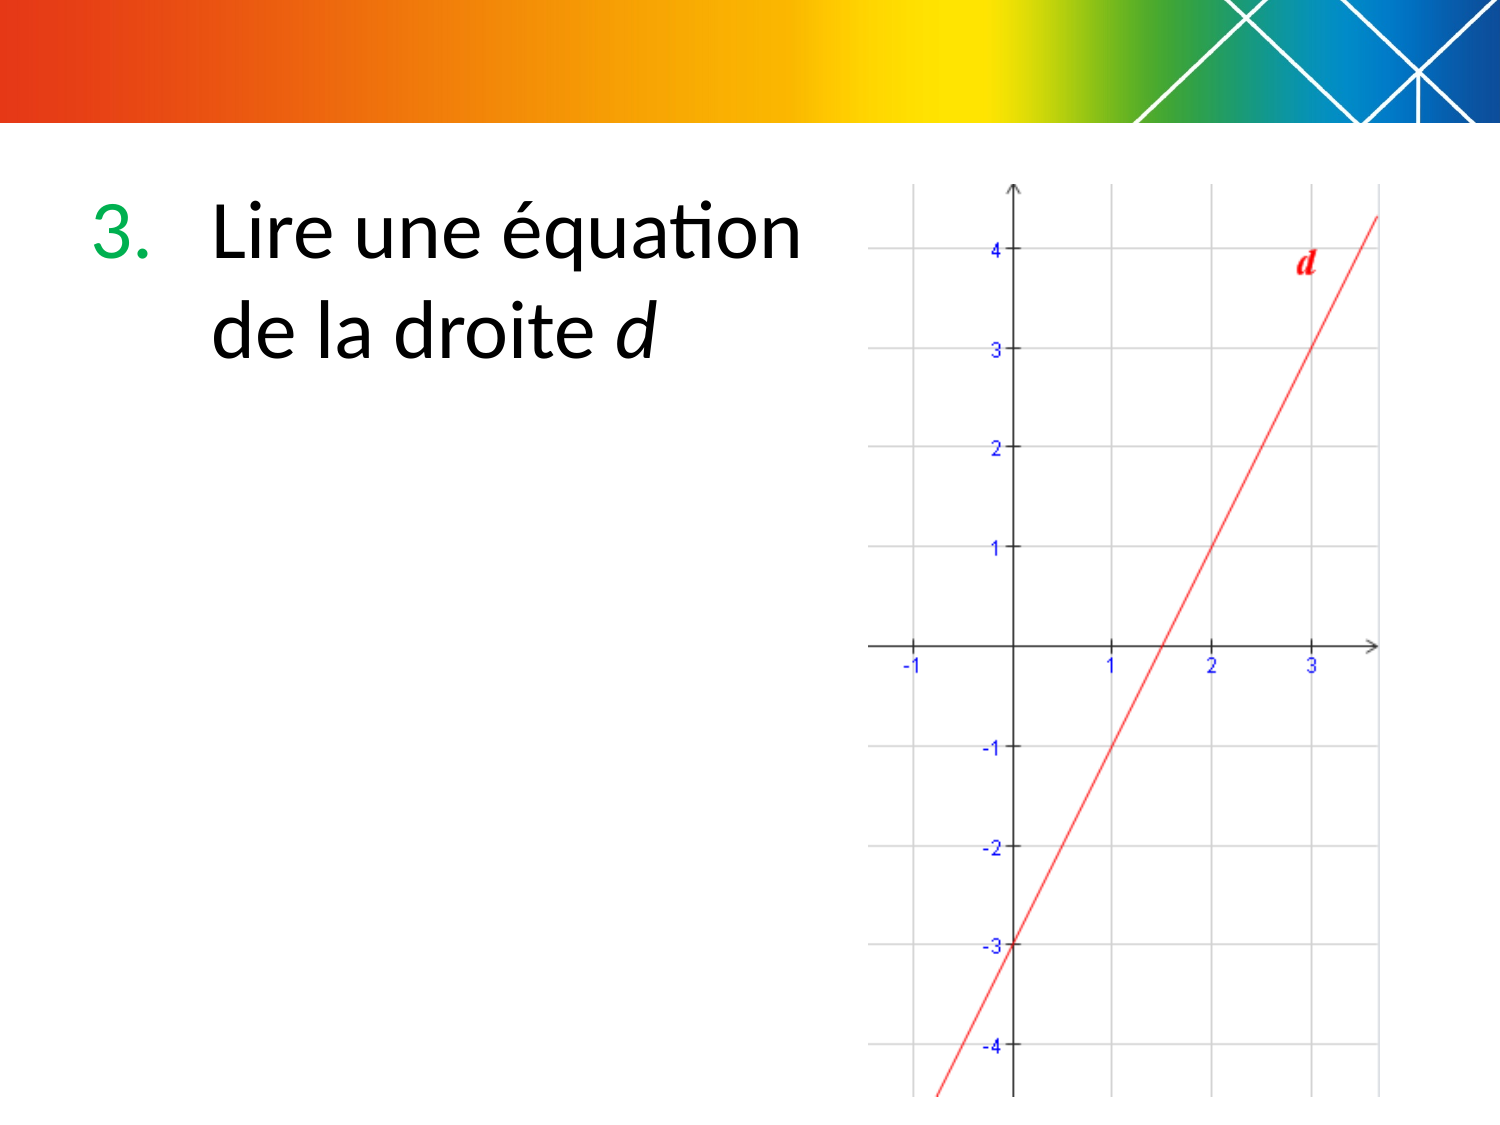

# Lire une équation de la droite d